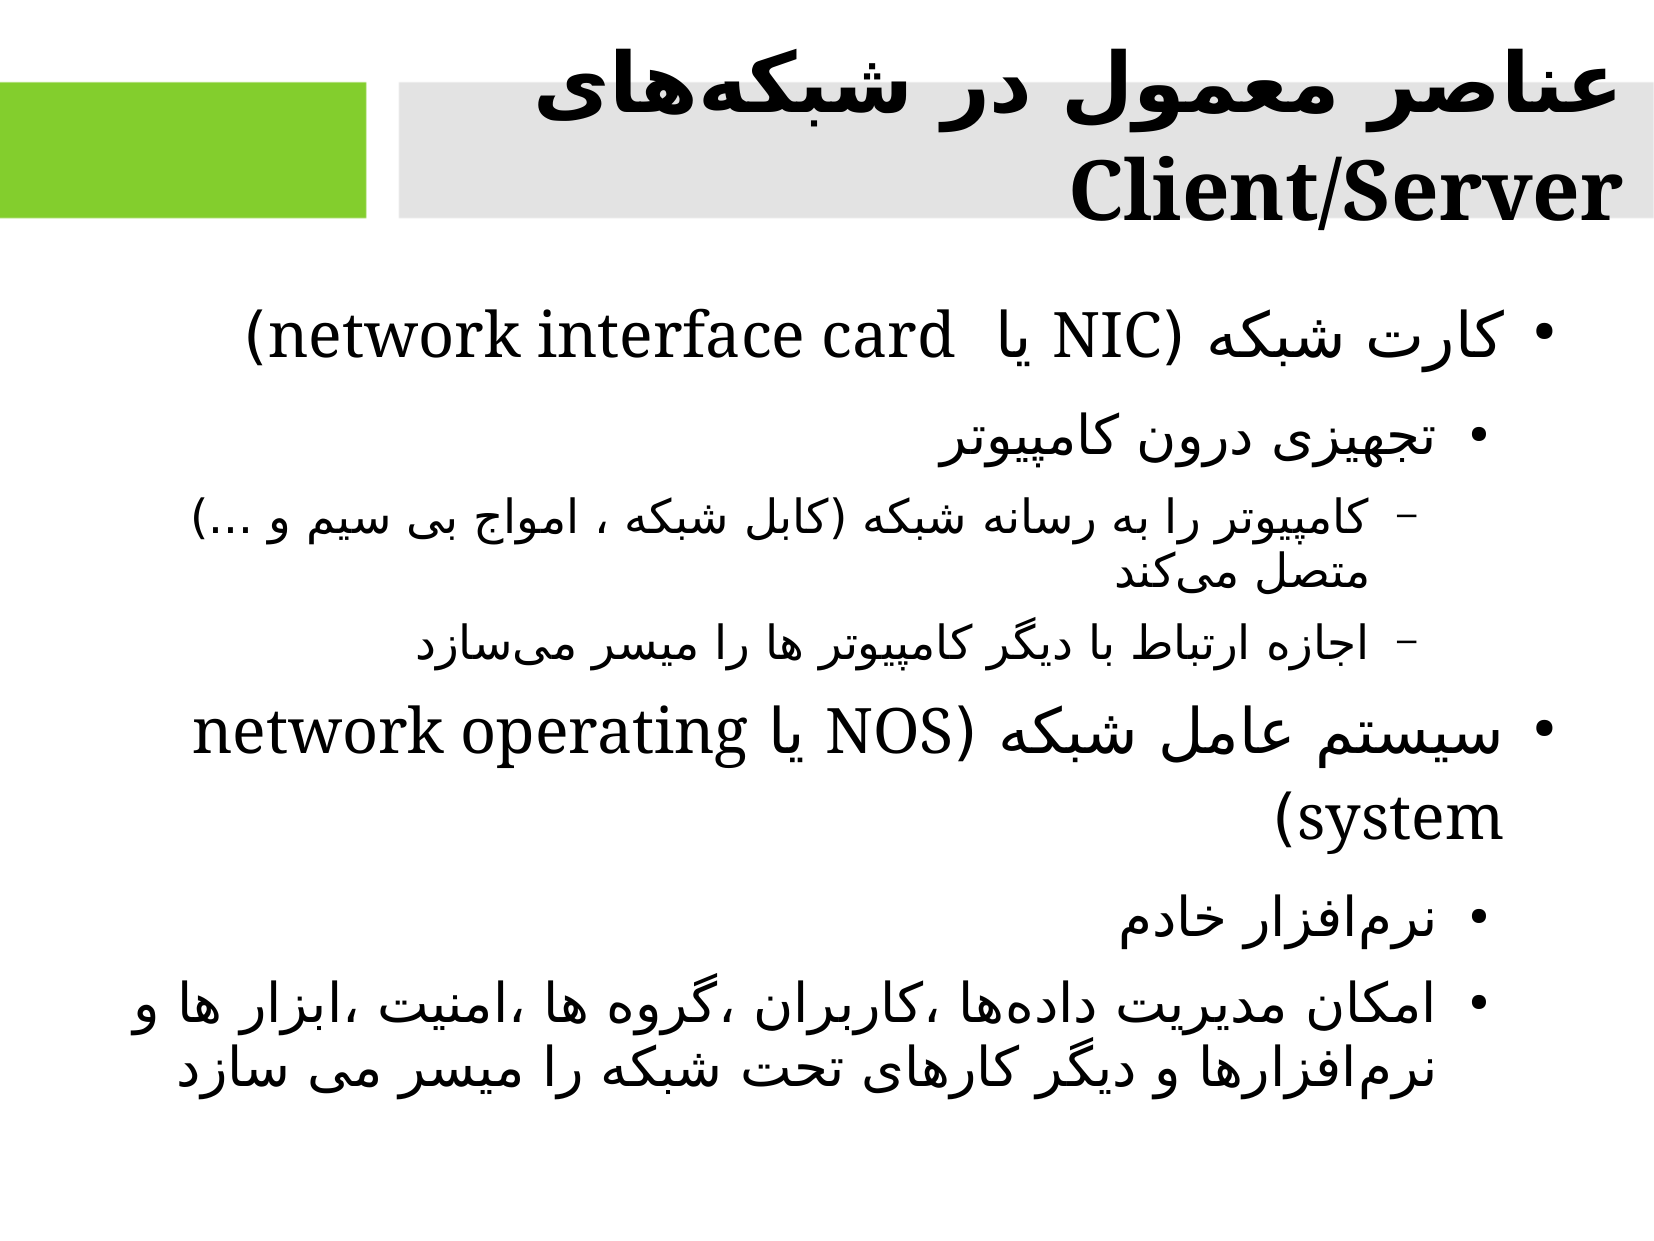

# عناصر معمول در شبکه‌های Client/Server
کارت شبکه (NIC یا network interface card)
تجهیزی درون کامپیوتر
کامپیوتر را به رسانه شبکه (کابل شبکه ، امواج بی سیم و ...) متصل می‌کند
اجازه ارتباط با دیگر کامپیوتر ها را میسر می‌سازد
سیستم عامل شبکه (NOS یا network operating system)
نرم‌افزار خادم
امکان مدیریت داده‌ها ،کاربران ،گروه ها ،امنیت ،ابزار ها و نرم‌افزارها و دیگر کارهای تحت شبکه را میسر می سازد